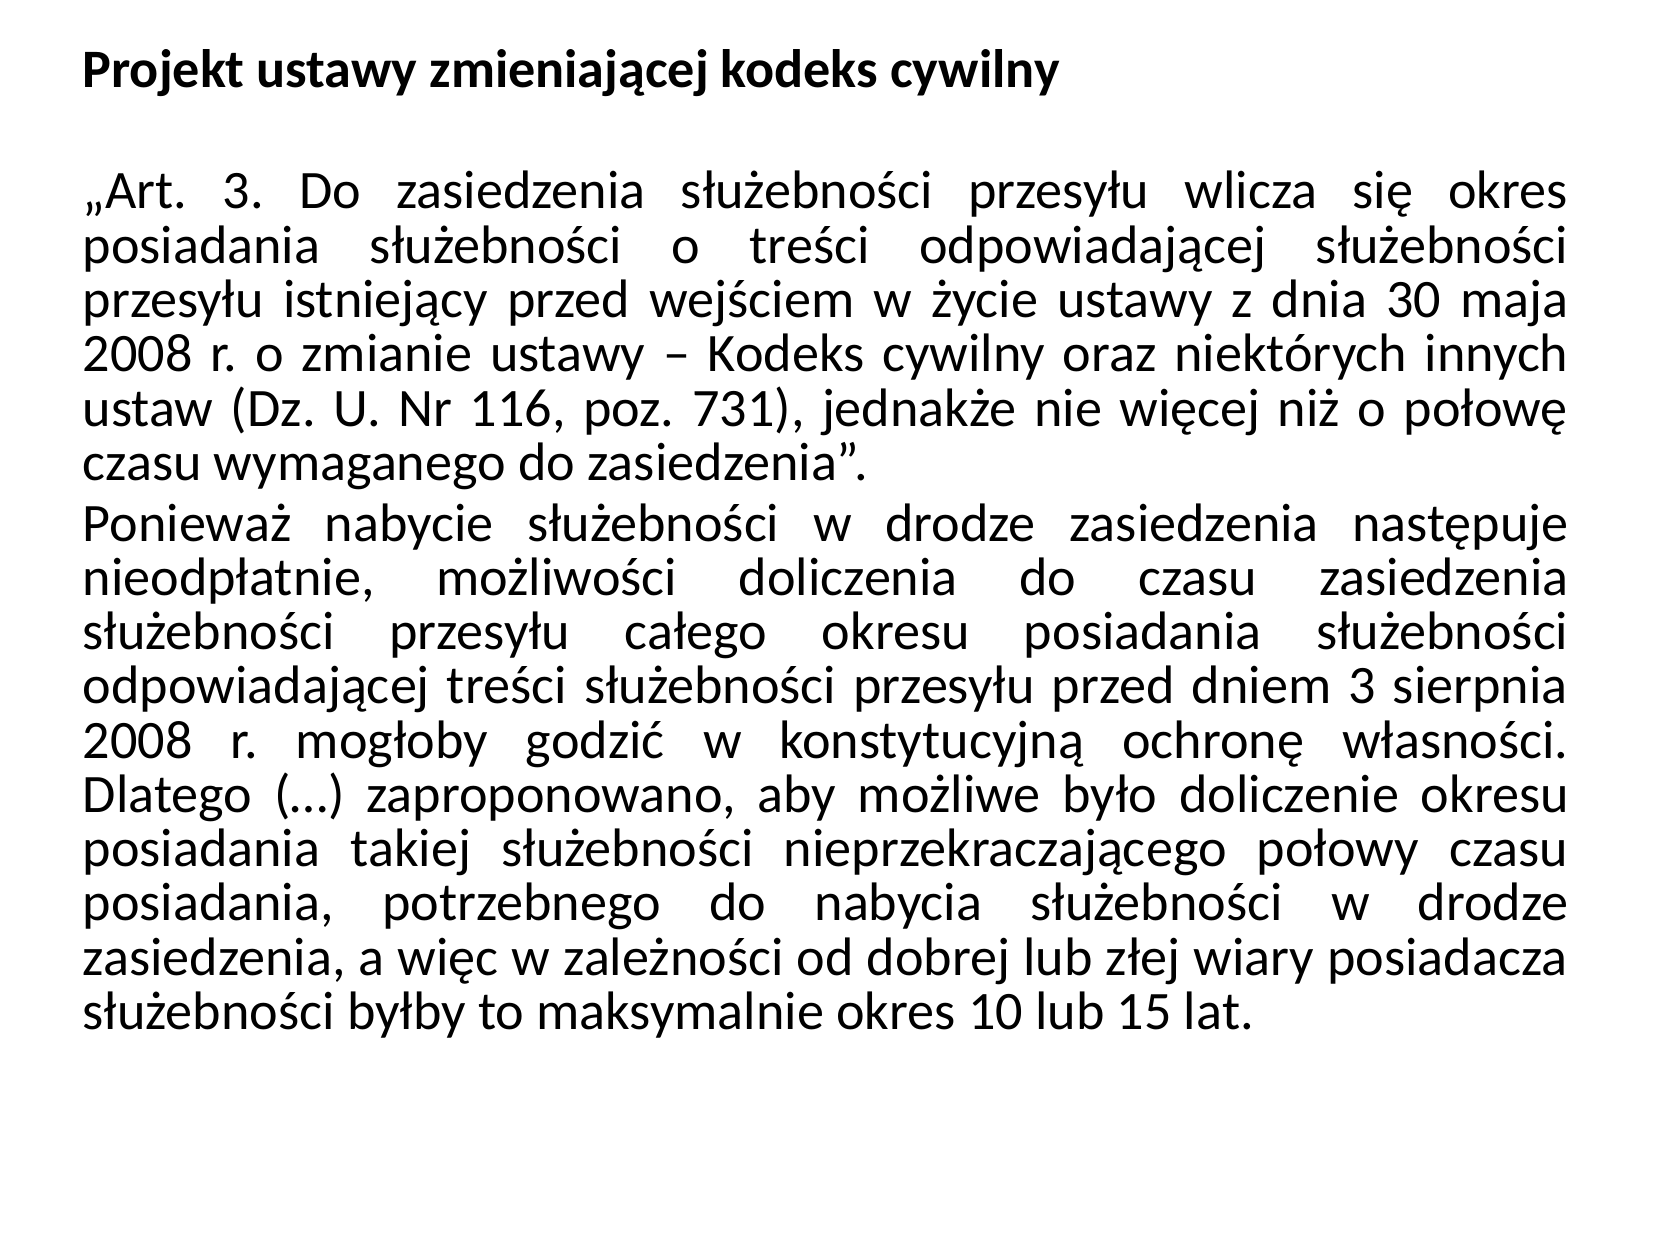

#
Projekt ustawy zmieniającej kodeks cywilny
„Art. 3. Do zasiedzenia służebności przesyłu wlicza się okres posiadania służebności o treści odpowiadającej służebności przesyłu istniejący przed wejściem w życie ustawy z dnia 30 maja 2008 r. o zmianie ustawy – Kodeks cywilny oraz niektórych innych ustaw (Dz. U. Nr 116, poz. 731), jednakże nie więcej niż o połowę czasu wymaganego do zasiedzenia”.
Ponieważ nabycie służebności w drodze zasiedzenia następuje nieodpłatnie, możliwości doliczenia do czasu zasiedzenia służebności przesyłu całego okresu posiadania służebności odpowiadającej treści służebności przesyłu przed dniem 3 sierpnia 2008 r. mogłoby godzić w konstytucyjną ochronę własności. Dlatego (…) zaproponowano, aby możliwe było doliczenie okresu posiadania takiej służebności nieprzekraczającego połowy czasu posiadania, potrzebnego do nabycia służebności w drodze zasiedzenia, a więc w zależności od dobrej lub złej wiary posiadacza służebności byłby to maksymalnie okres 10 lub 15 lat.